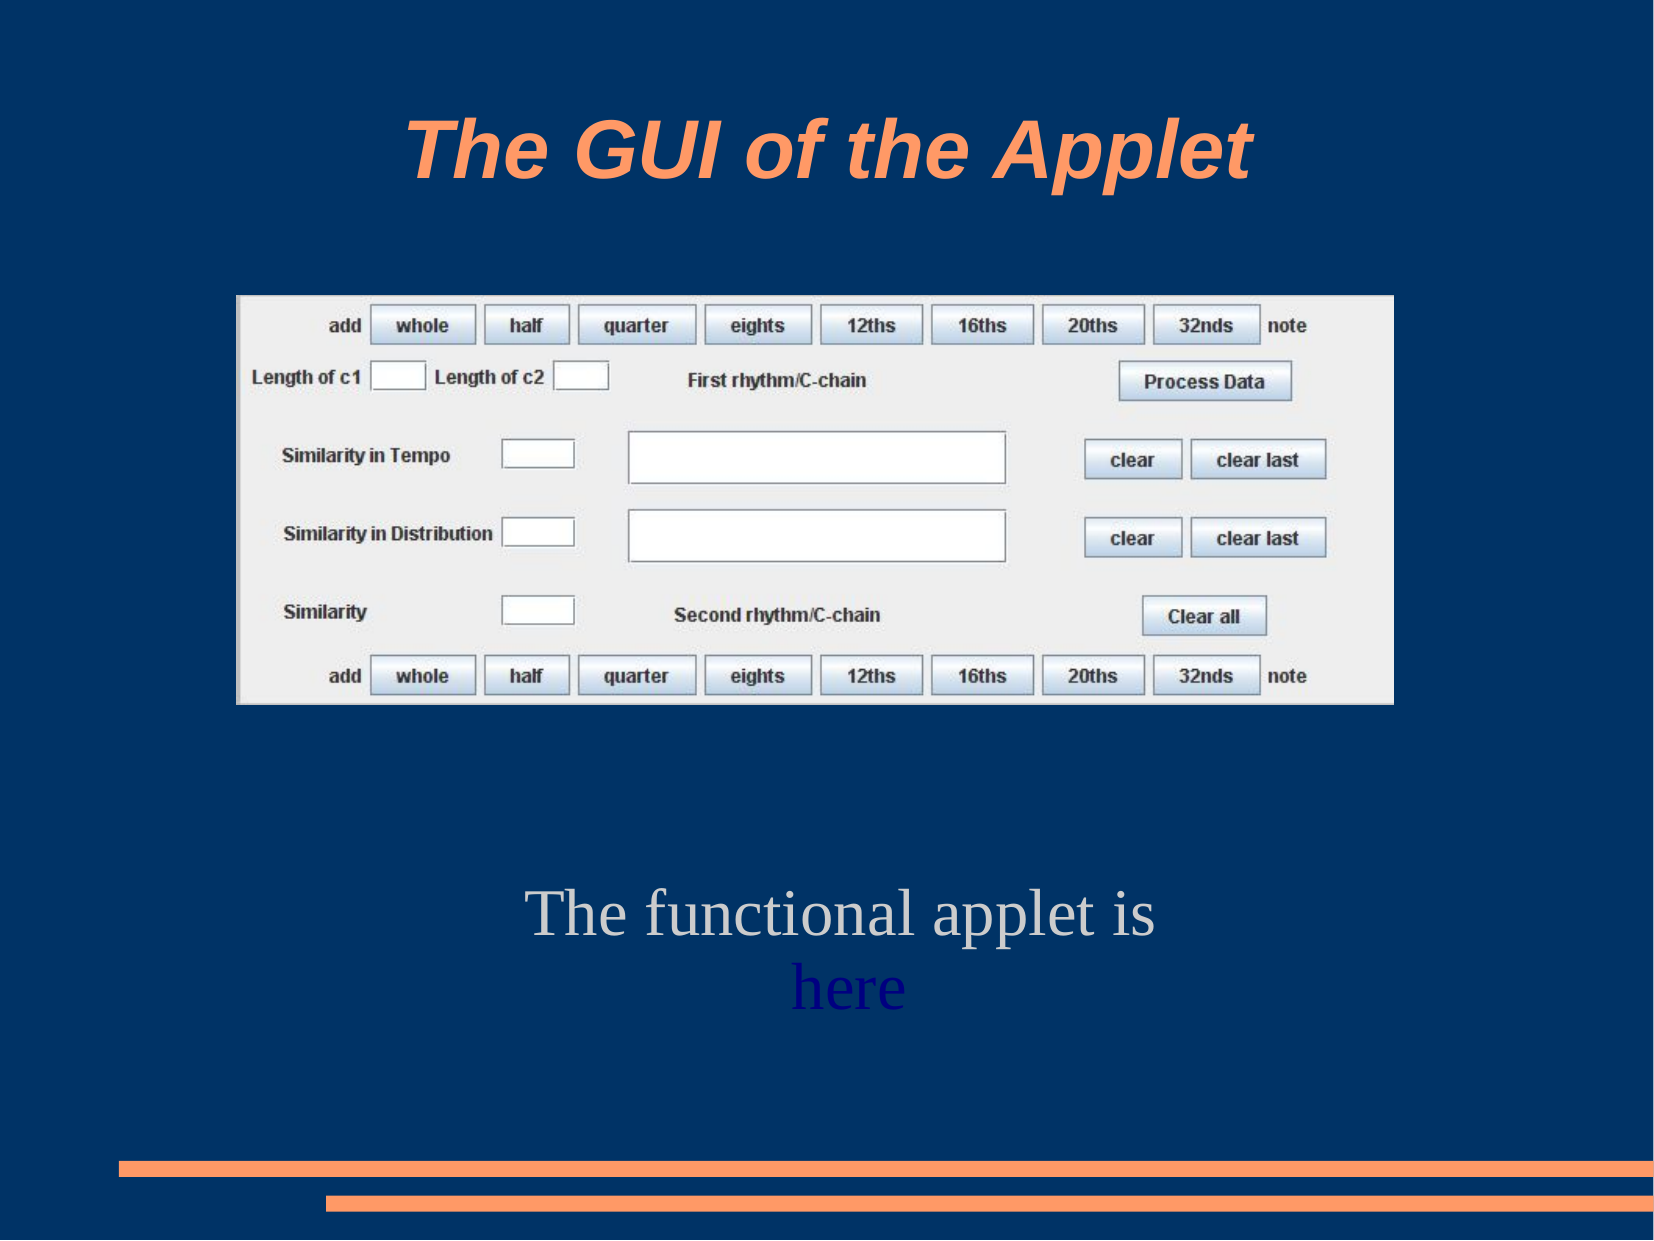

# The GUI of the Applet
The functional applet is
 here